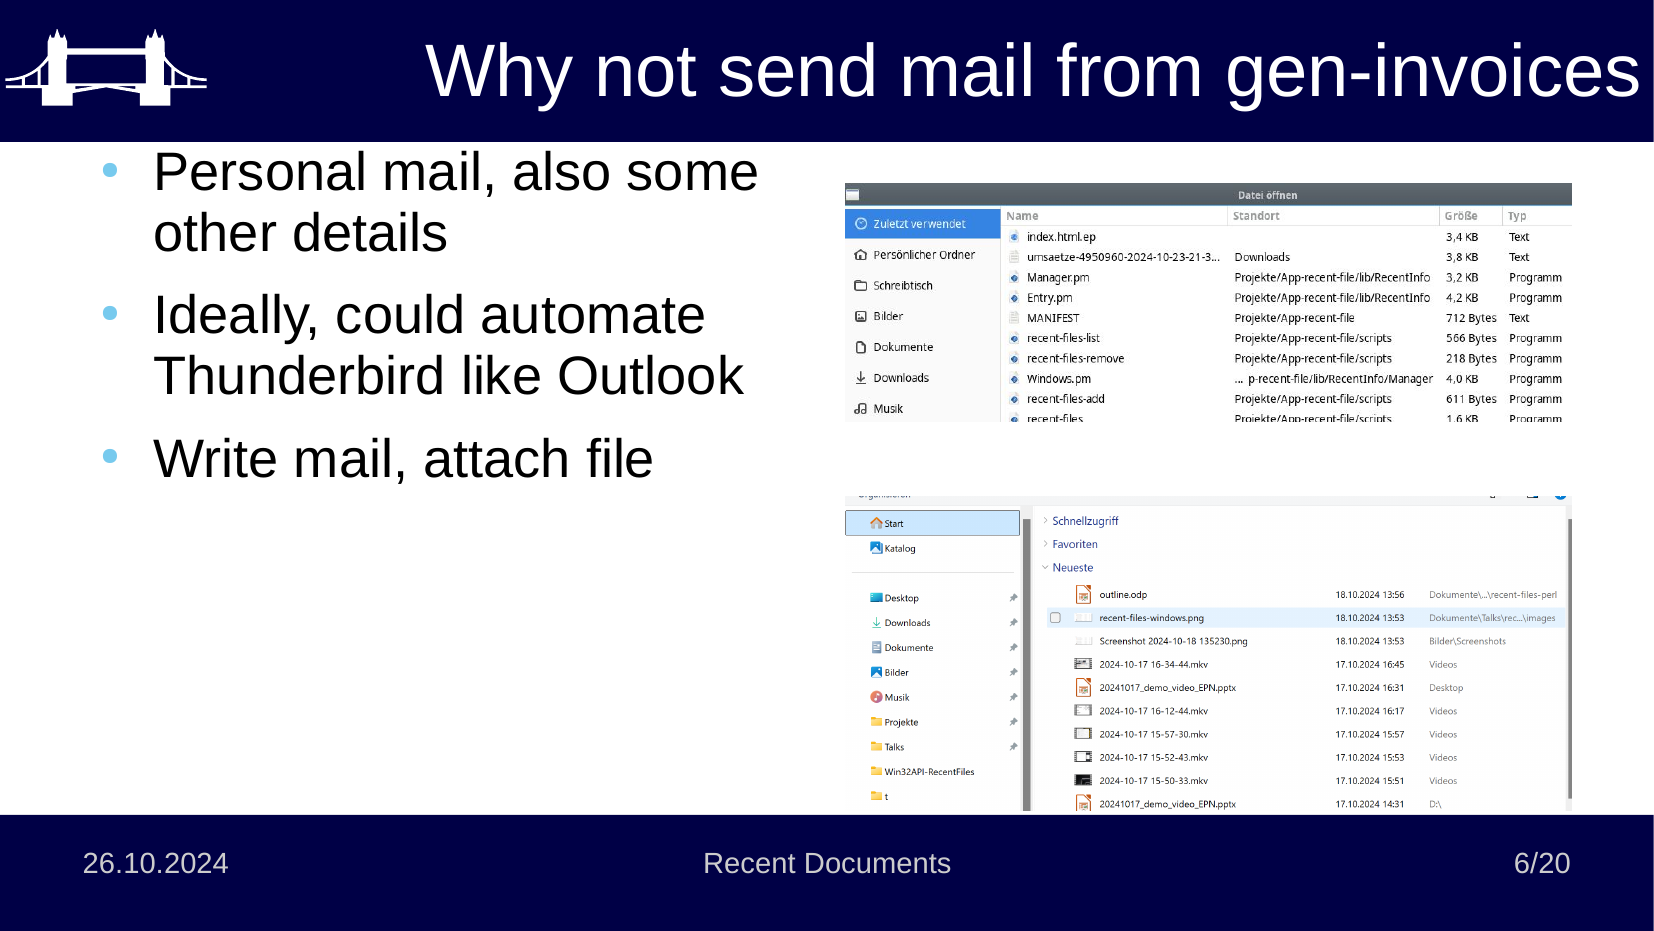

Why not send mail from gen-invoices
# Personal mail, also some other details
Ideally, could automate Thunderbird like Outlook
Write mail, attach file
08. März 2019
6